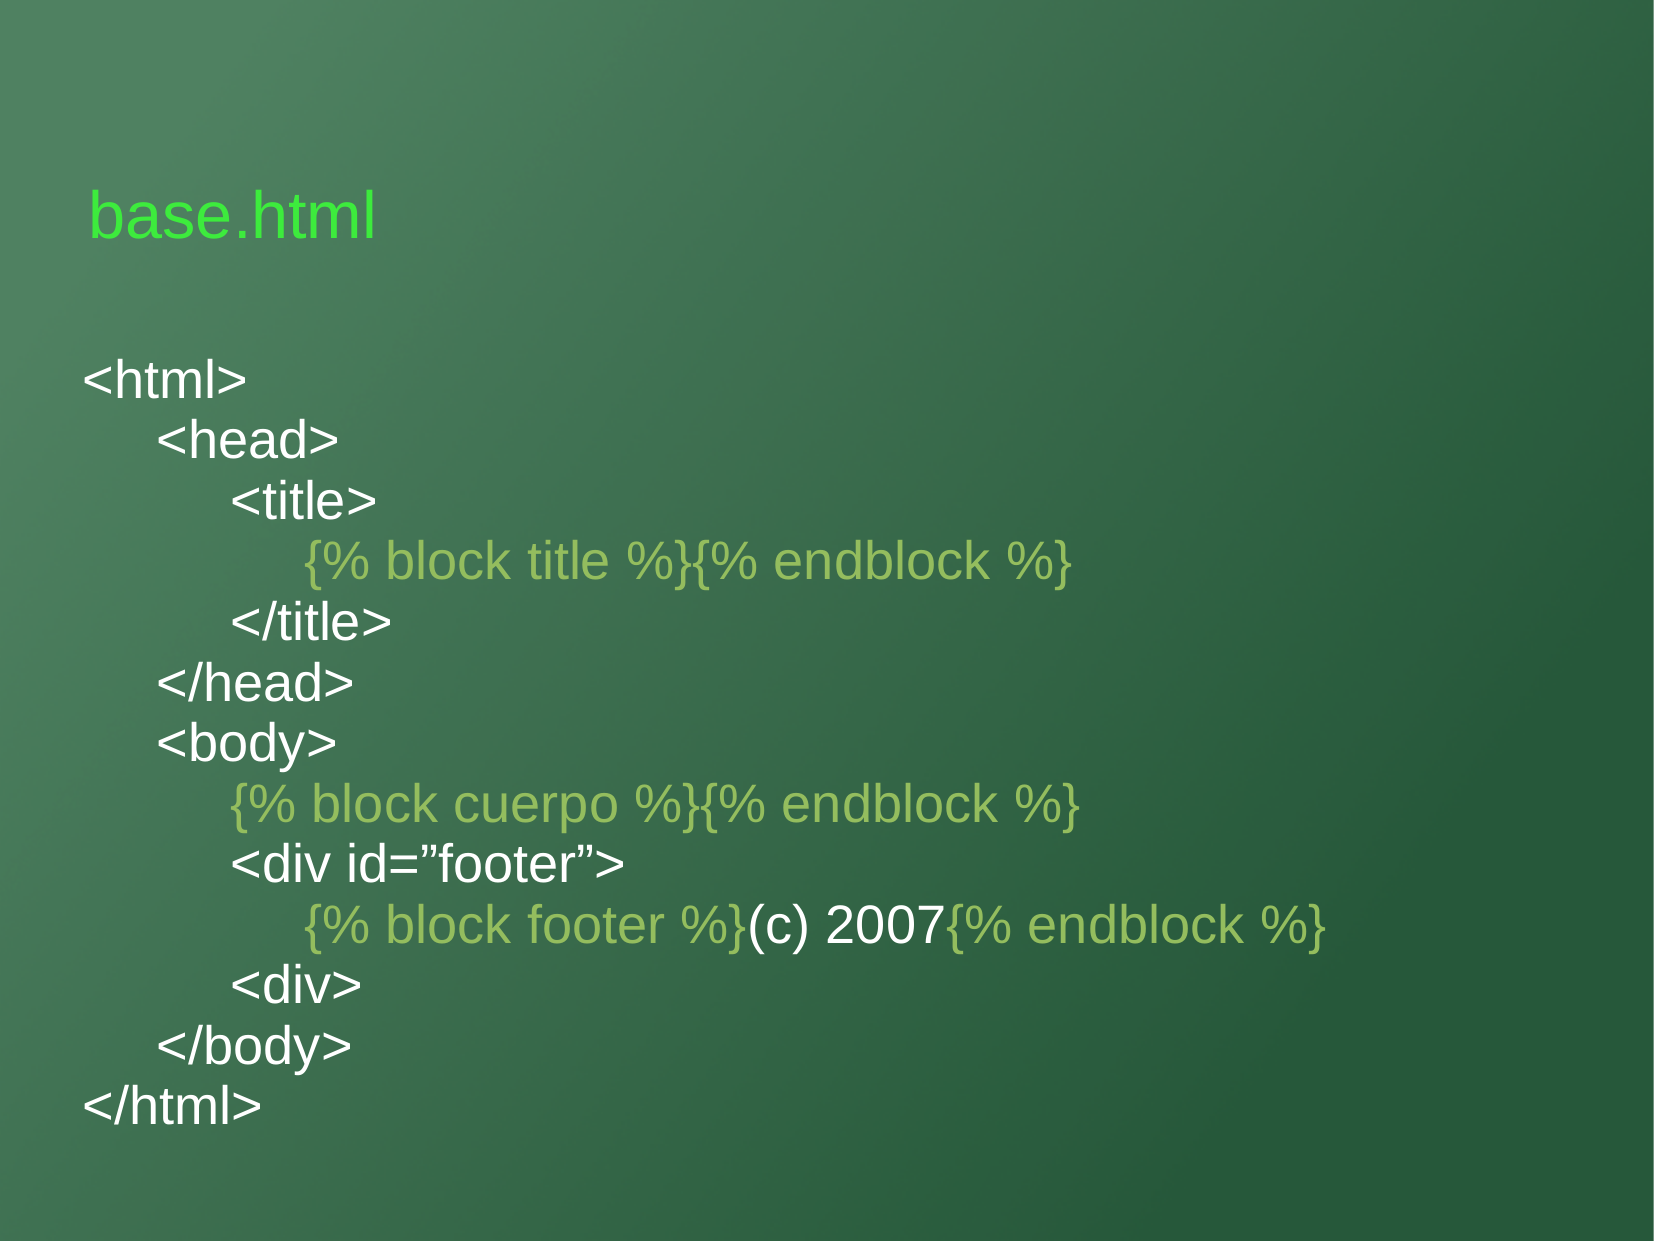

# base.html
<html>
	<head>
		<title>
			{% block title %}{% endblock %}
		</title>
	</head>
	<body>
		{% block cuerpo %}{% endblock %}
		<div id=”footer”>
			{% block footer %}(c) 2007{% endblock %}
		<div>
	</body>
</html>